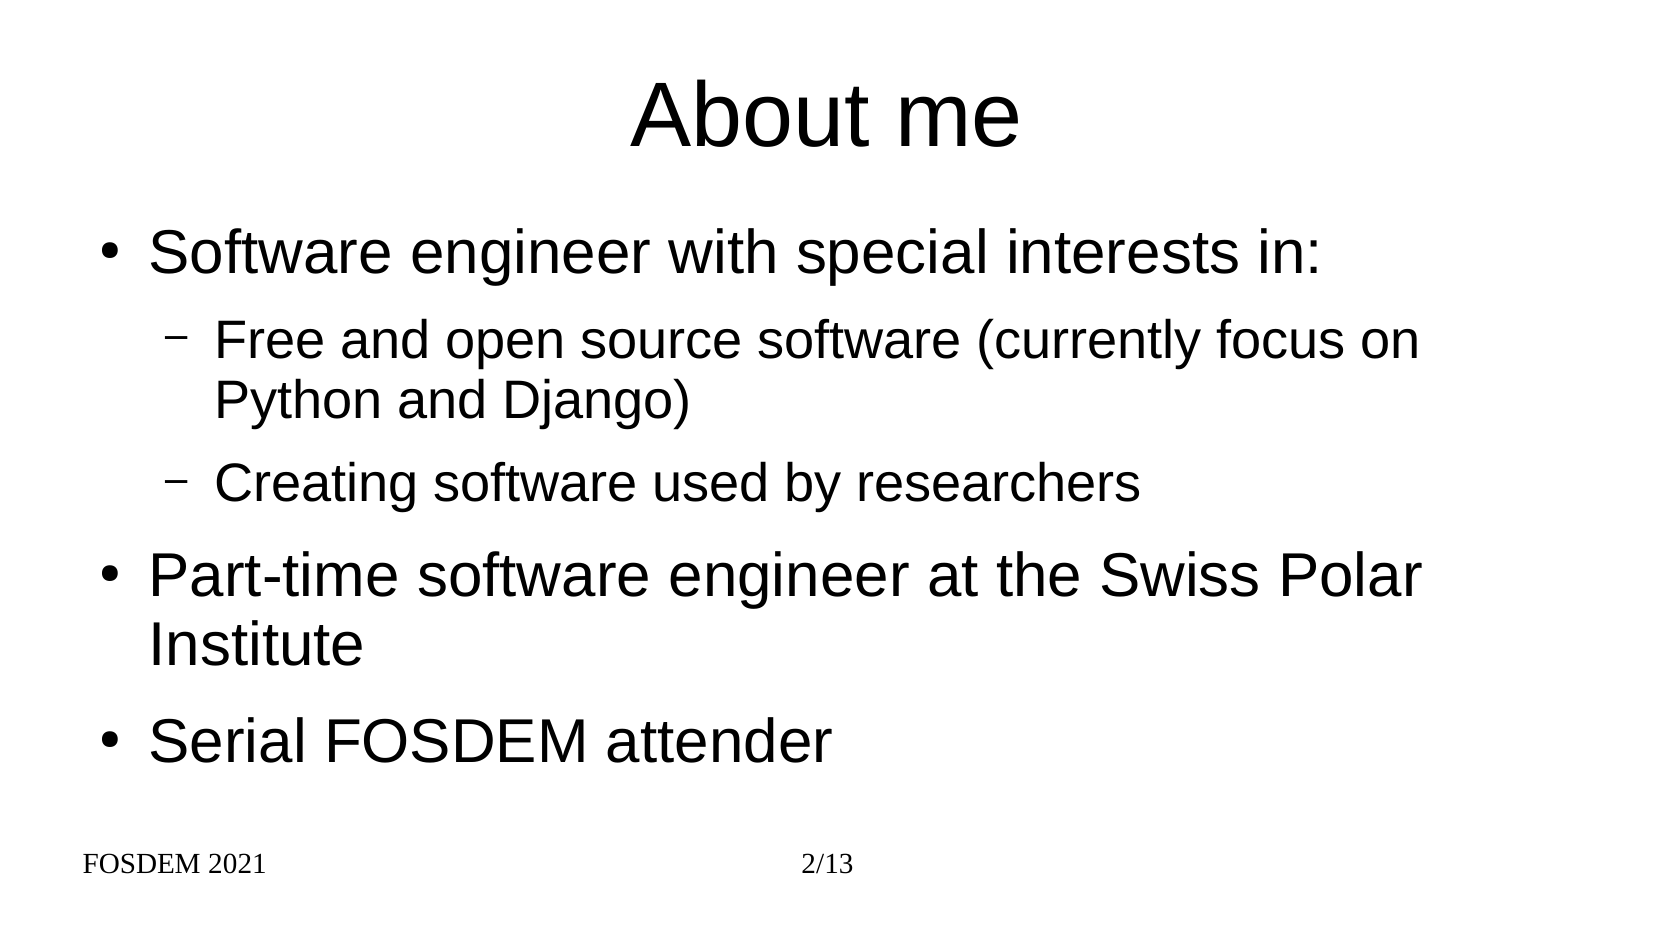

# About me
Software engineer with special interests in:
Free and open source software (currently focus on Python and Django)
Creating software used by researchers
Part-time software engineer at the Swiss Polar Institute
Serial FOSDEM attender